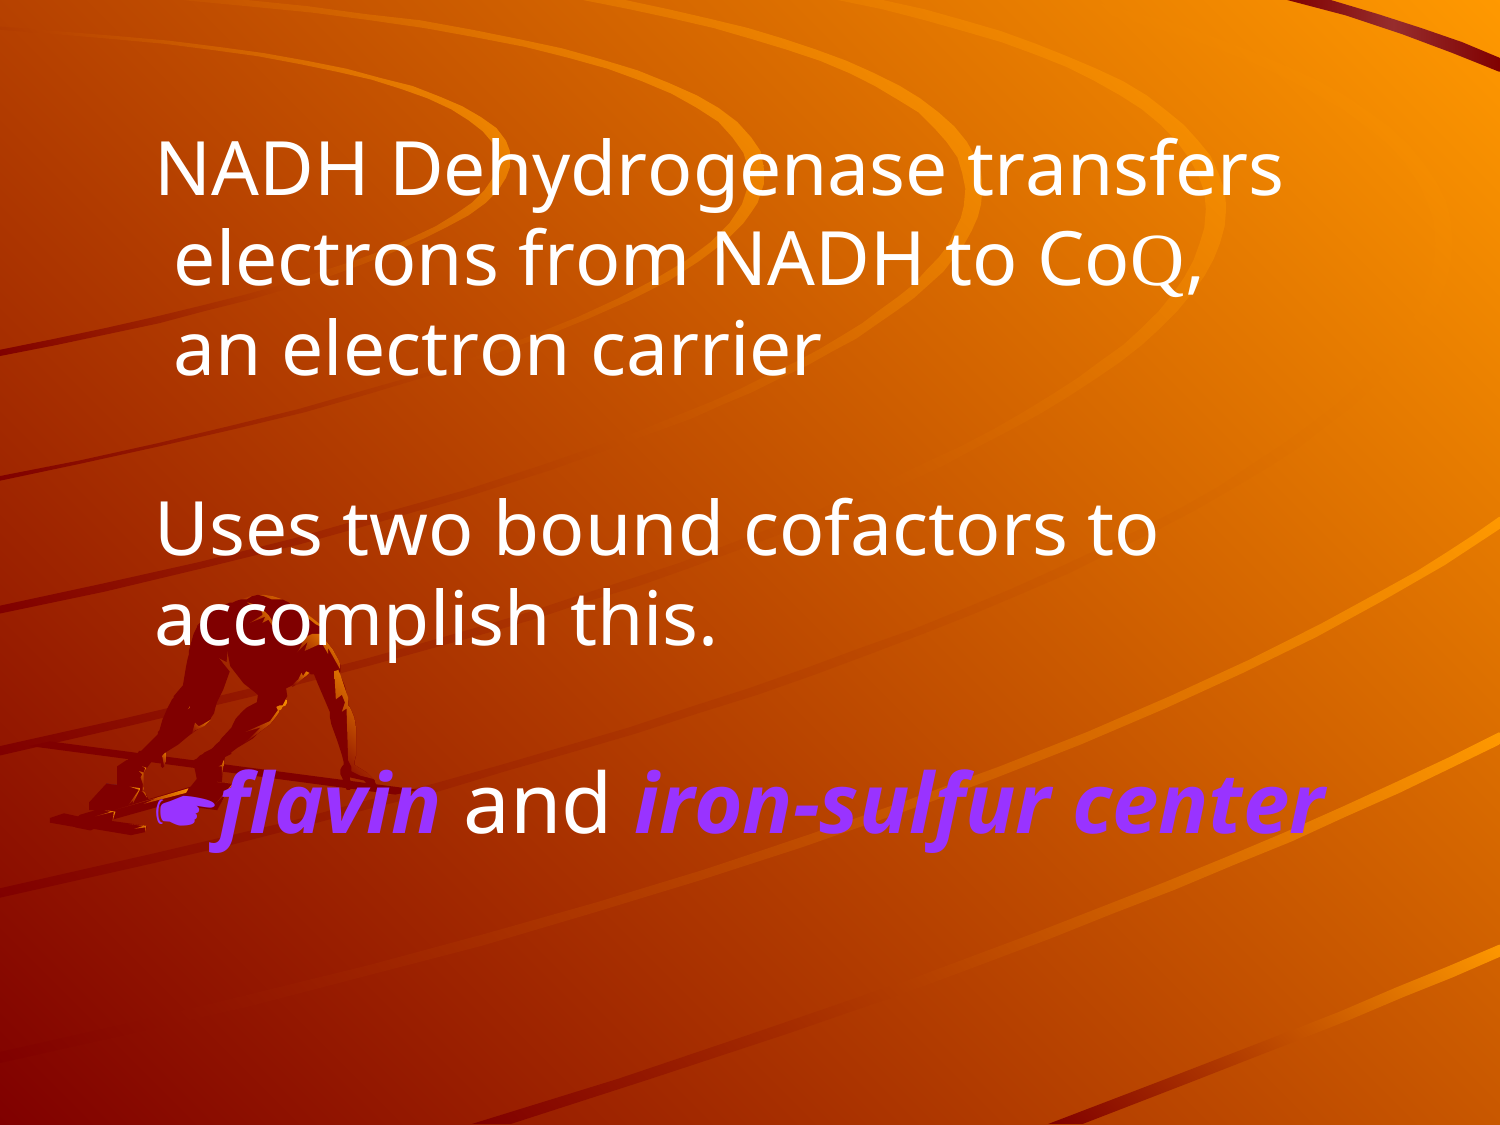

NADH Dehydrogenase transfers
 electrons from NADH to CoQ,
 an electron carrier
Uses two bound cofactors to
accomplish this.
flavin and iron-sulfur center